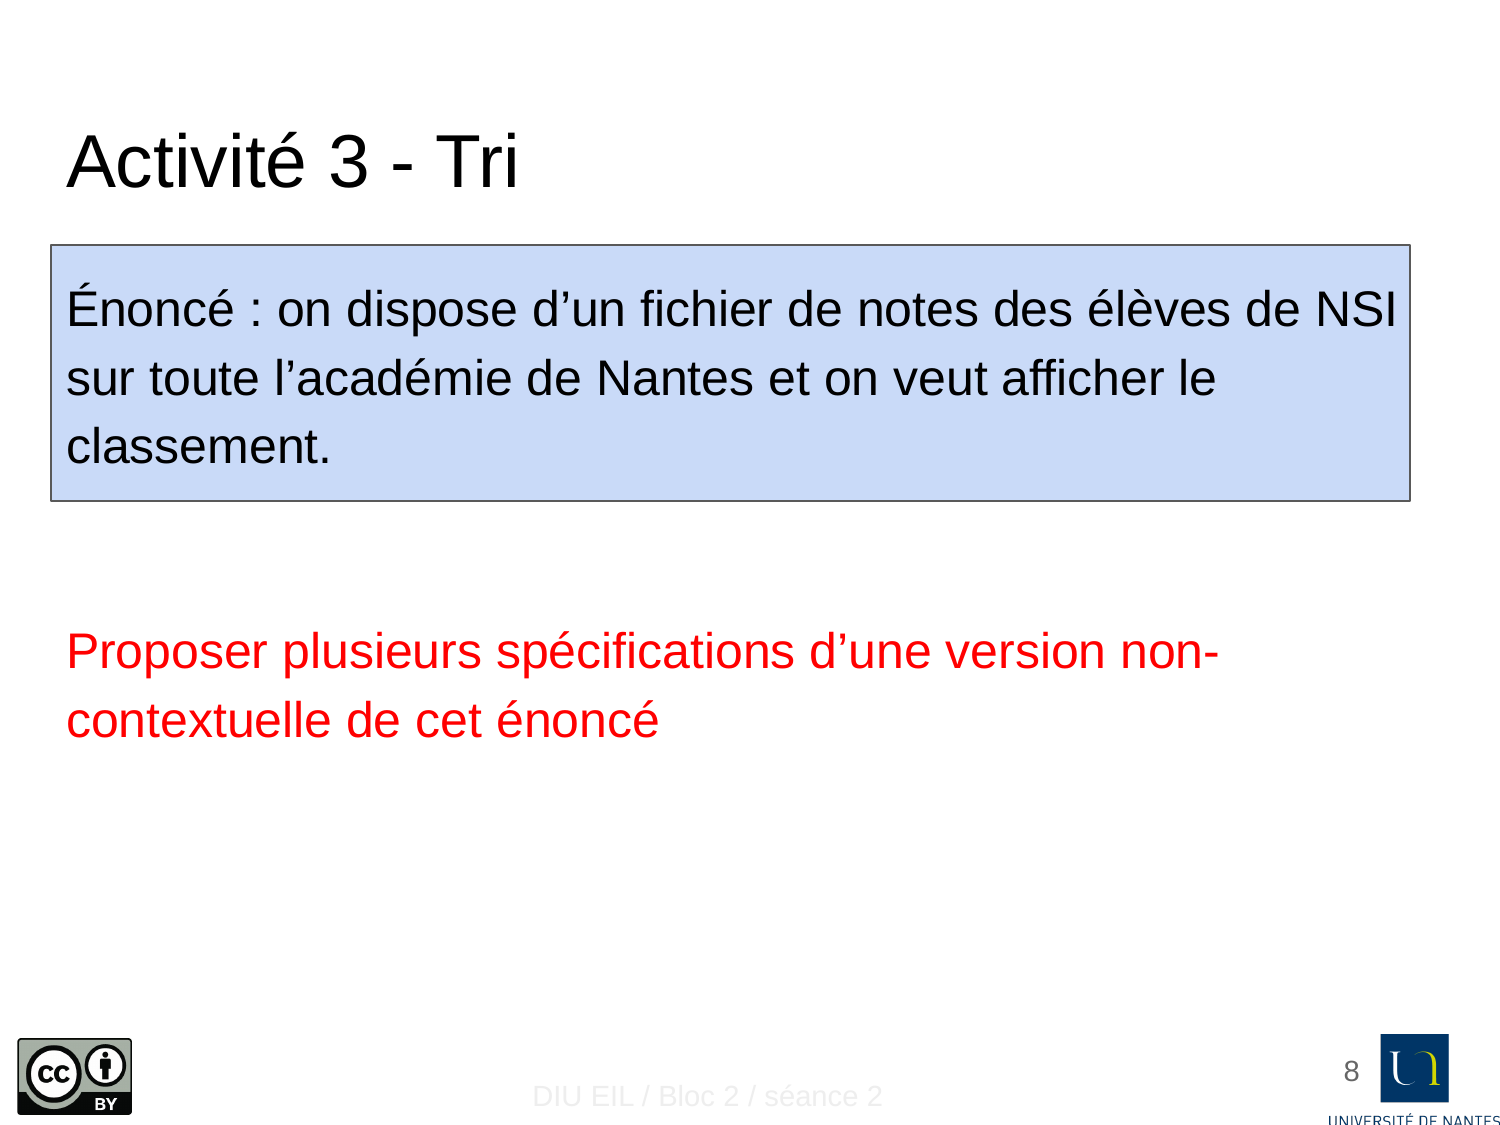

# Activité 3 - Tri
Énoncé : on dispose d’un fichier de notes des élèves de NSI sur toute l’académie de Nantes et on veut afficher le classement.
Proposer plusieurs spécifications d’une version non-contextuelle de cet énoncé